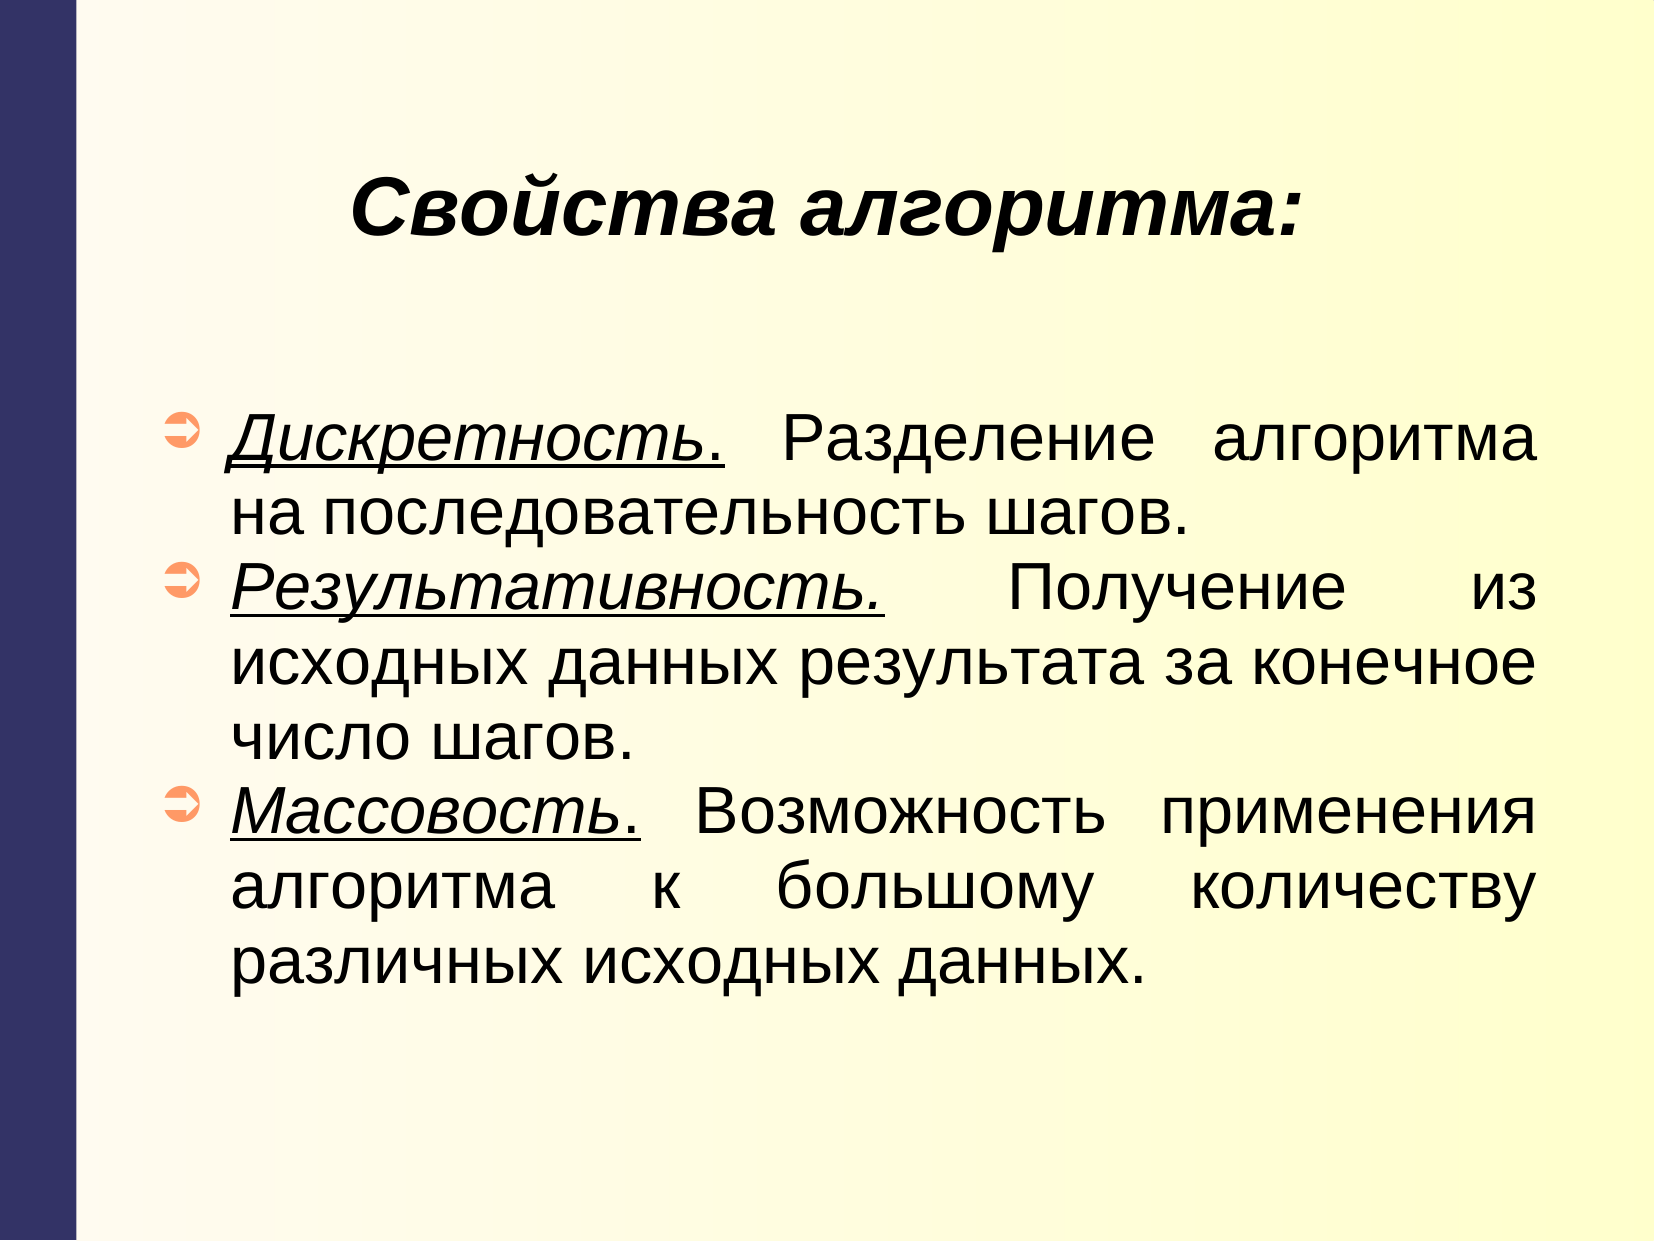

# Свойства алгоритма:
Дискретность. Разделение алгоритма на последовательность шагов.
Результативность. Получение из исходных данных результата за конечное число шагов.
Массовость. Возможность применения алгоритма к большому количеству различных исходных данных.